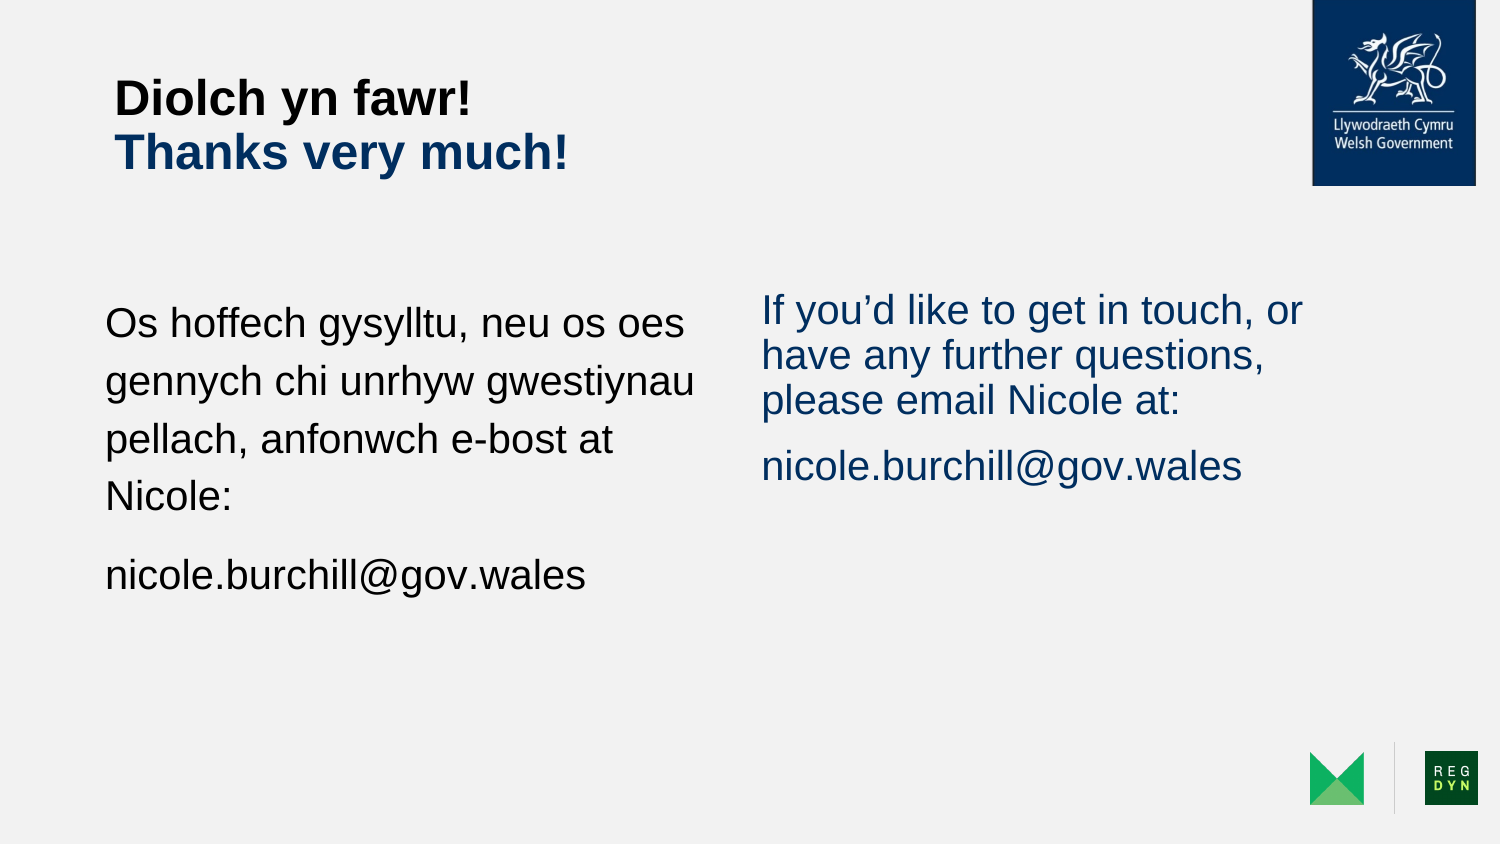

Diolch yn fawr!
Thanks very much!
Os hoffech gysylltu, neu os oes gennych chi unrhyw gwestiynau pellach, anfonwch e-bost at Nicole:
nicole.burchill@gov.wales
# If you’d like to get in touch, or have any further questions, please email Nicole at:
nicole.burchill@gov.wales